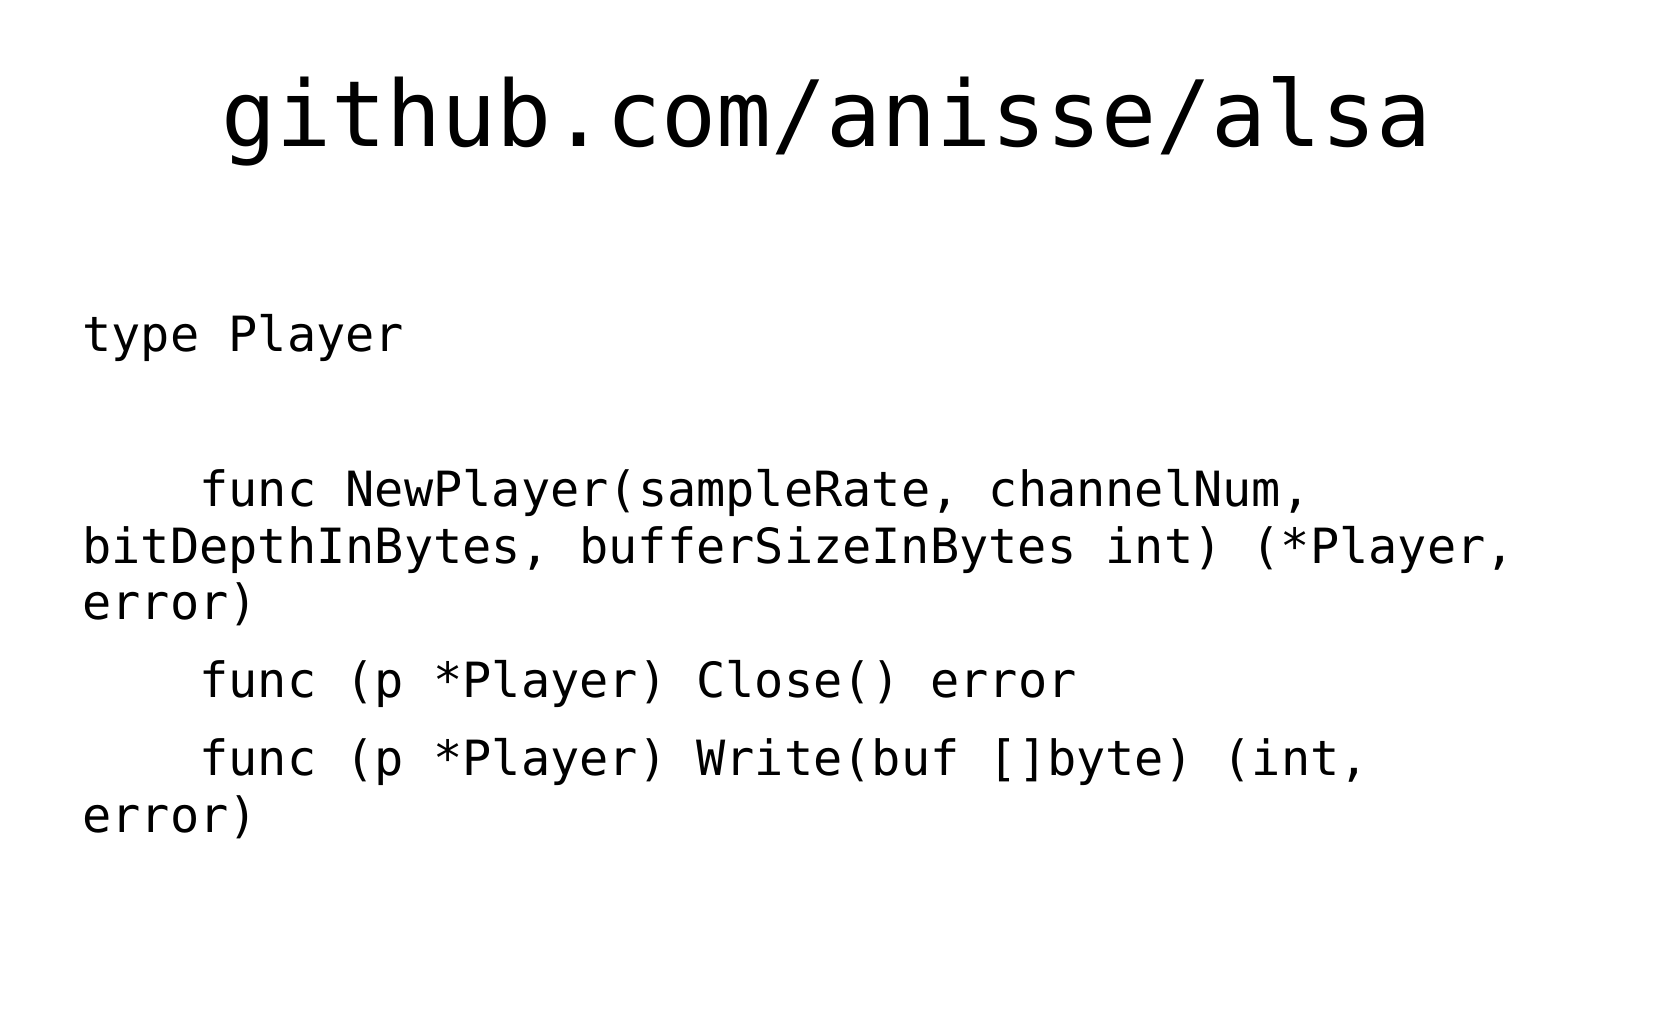

# github.com/anisse/alsa
type Player
 func NewPlayer(sampleRate, channelNum, bitDepthInBytes, bufferSizeInBytes int) (*Player, error)
 func (p *Player) Close() error
 func (p *Player) Write(buf []byte) (int, error)